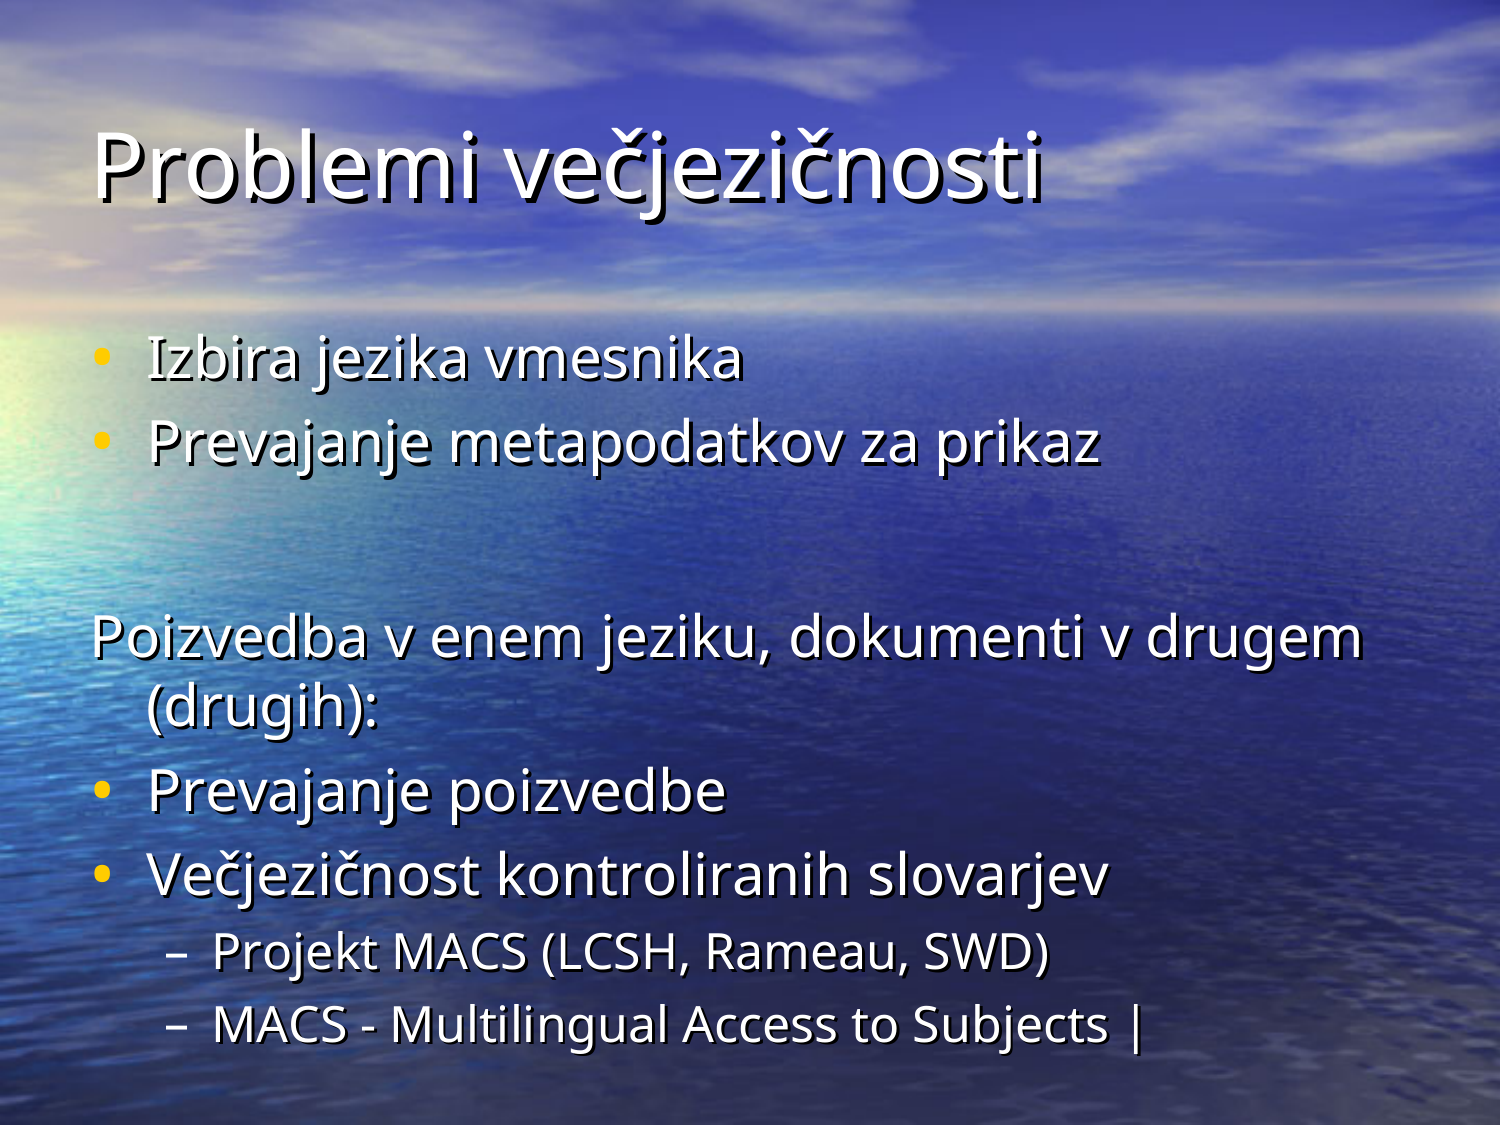

# Problemi večjezičnosti
Izbira jezika vmesnika
Prevajanje metapodatkov za prikaz
Poizvedba v enem jeziku, dokumenti v drugem (drugih):
Prevajanje poizvedbe
Večjezičnost kontroliranih slovarjev
Projekt MACS (LCSH, Rameau, SWD)
MACS - Multilingual Access to Subjects |